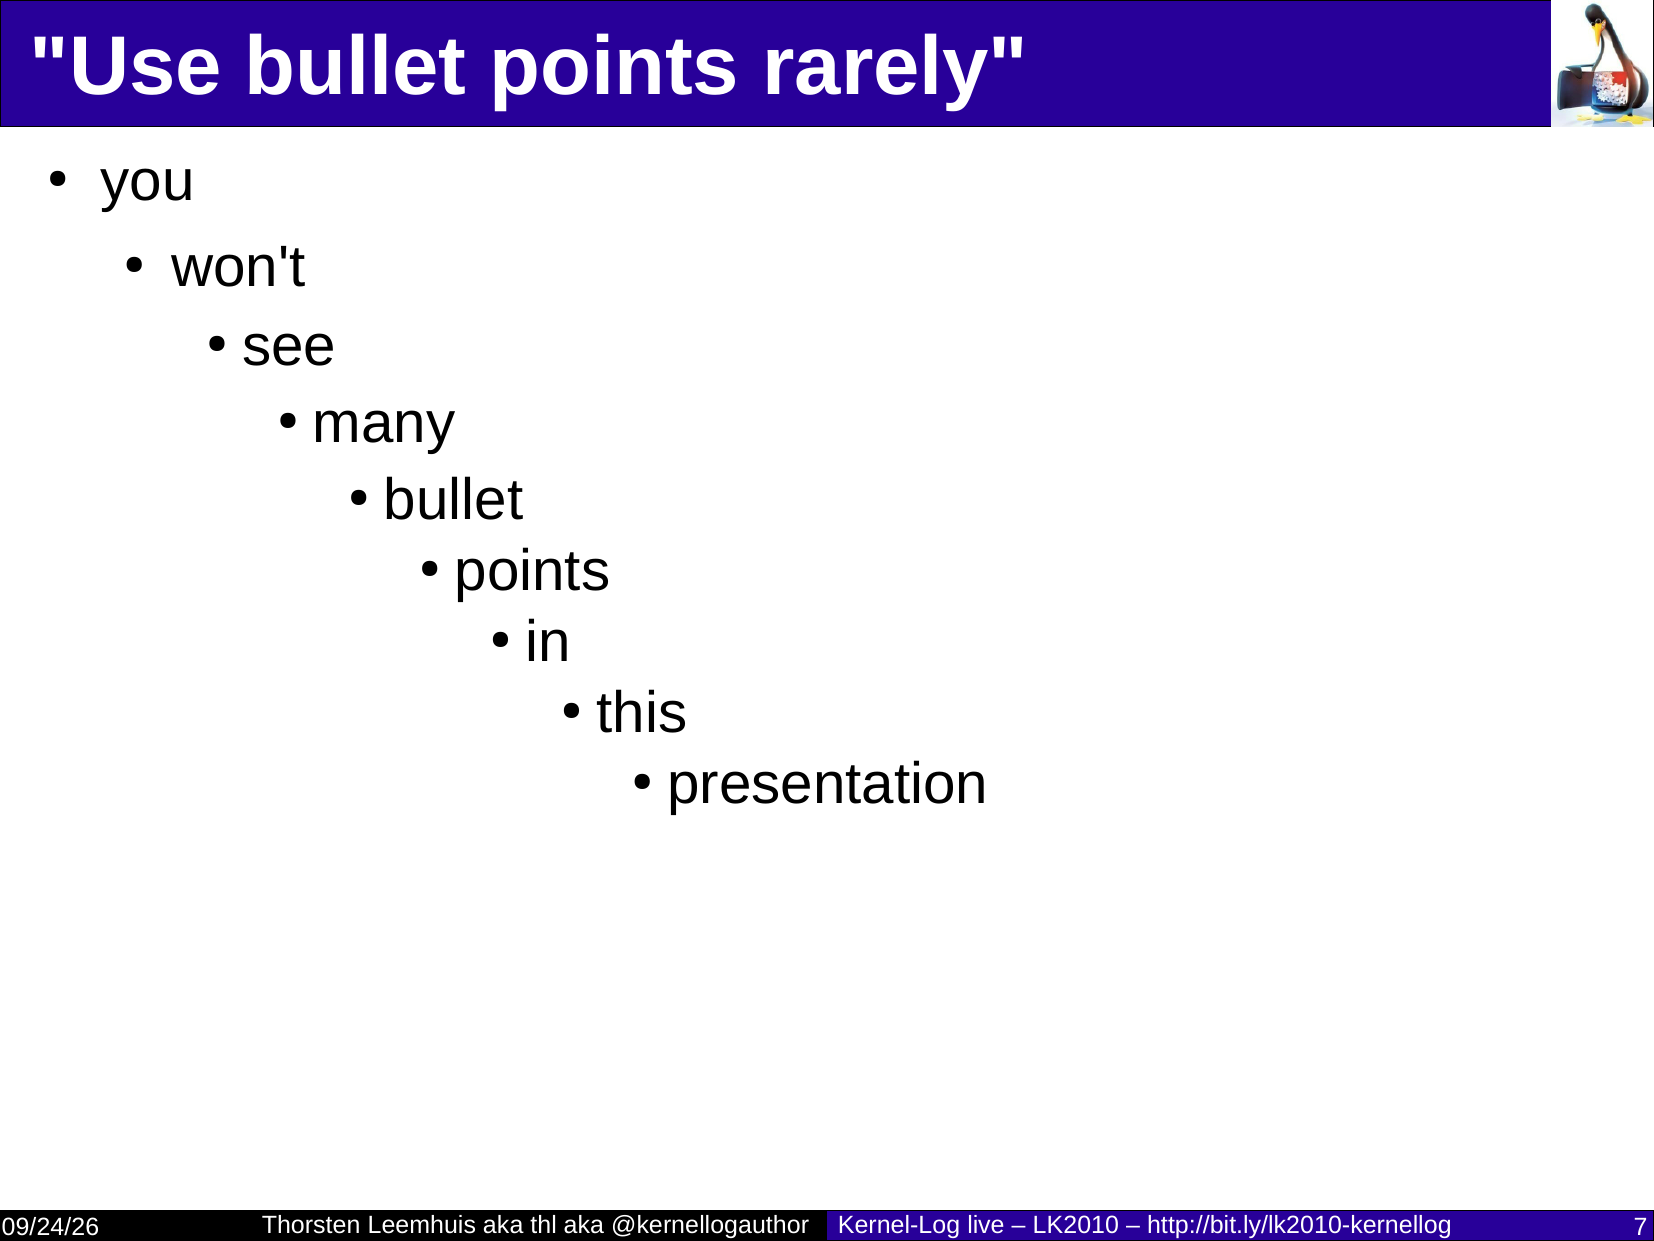

# "Use bullet points rarely"
you
won't
see
many
bullet
points
in
this
presentation
7